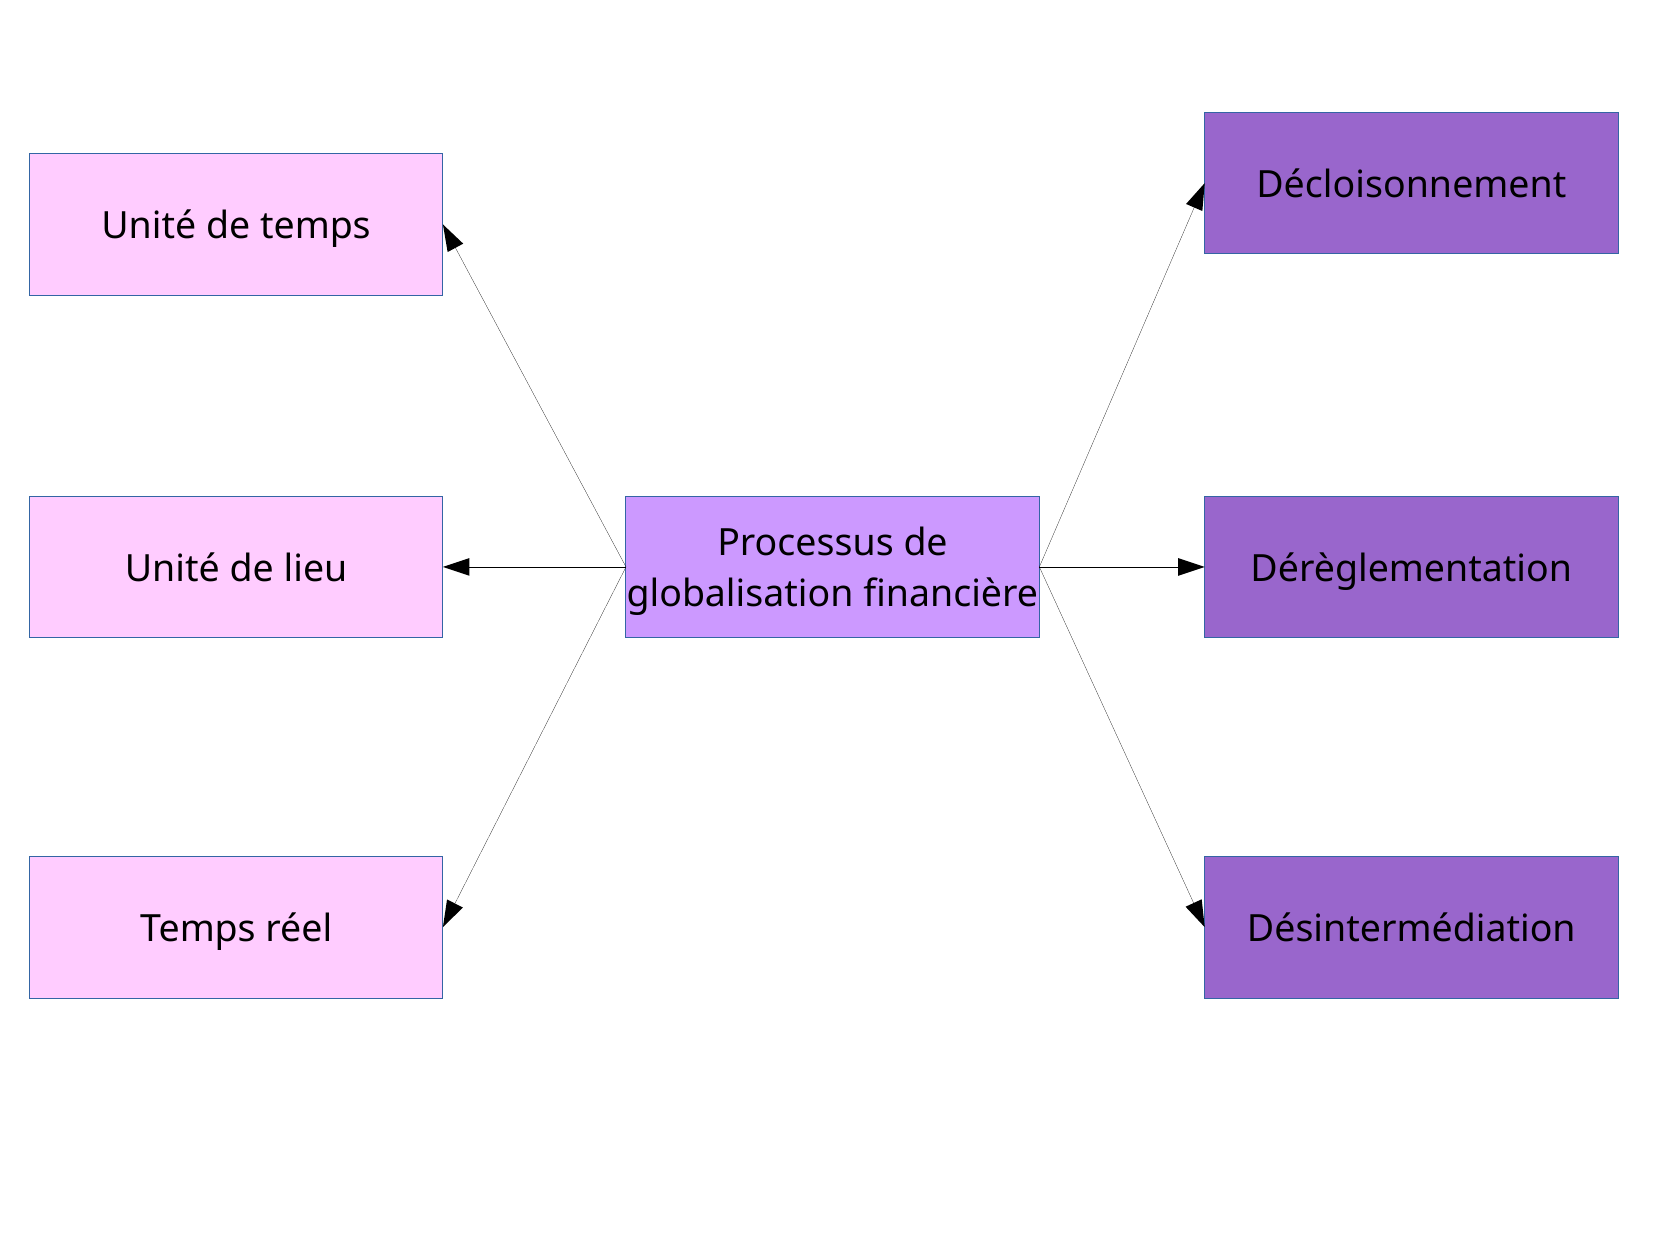

Décloisonnement
Unité de temps
Unité de lieu
Processus de
globalisation financière
Dérèglementation
Temps réel
Désintermédiation